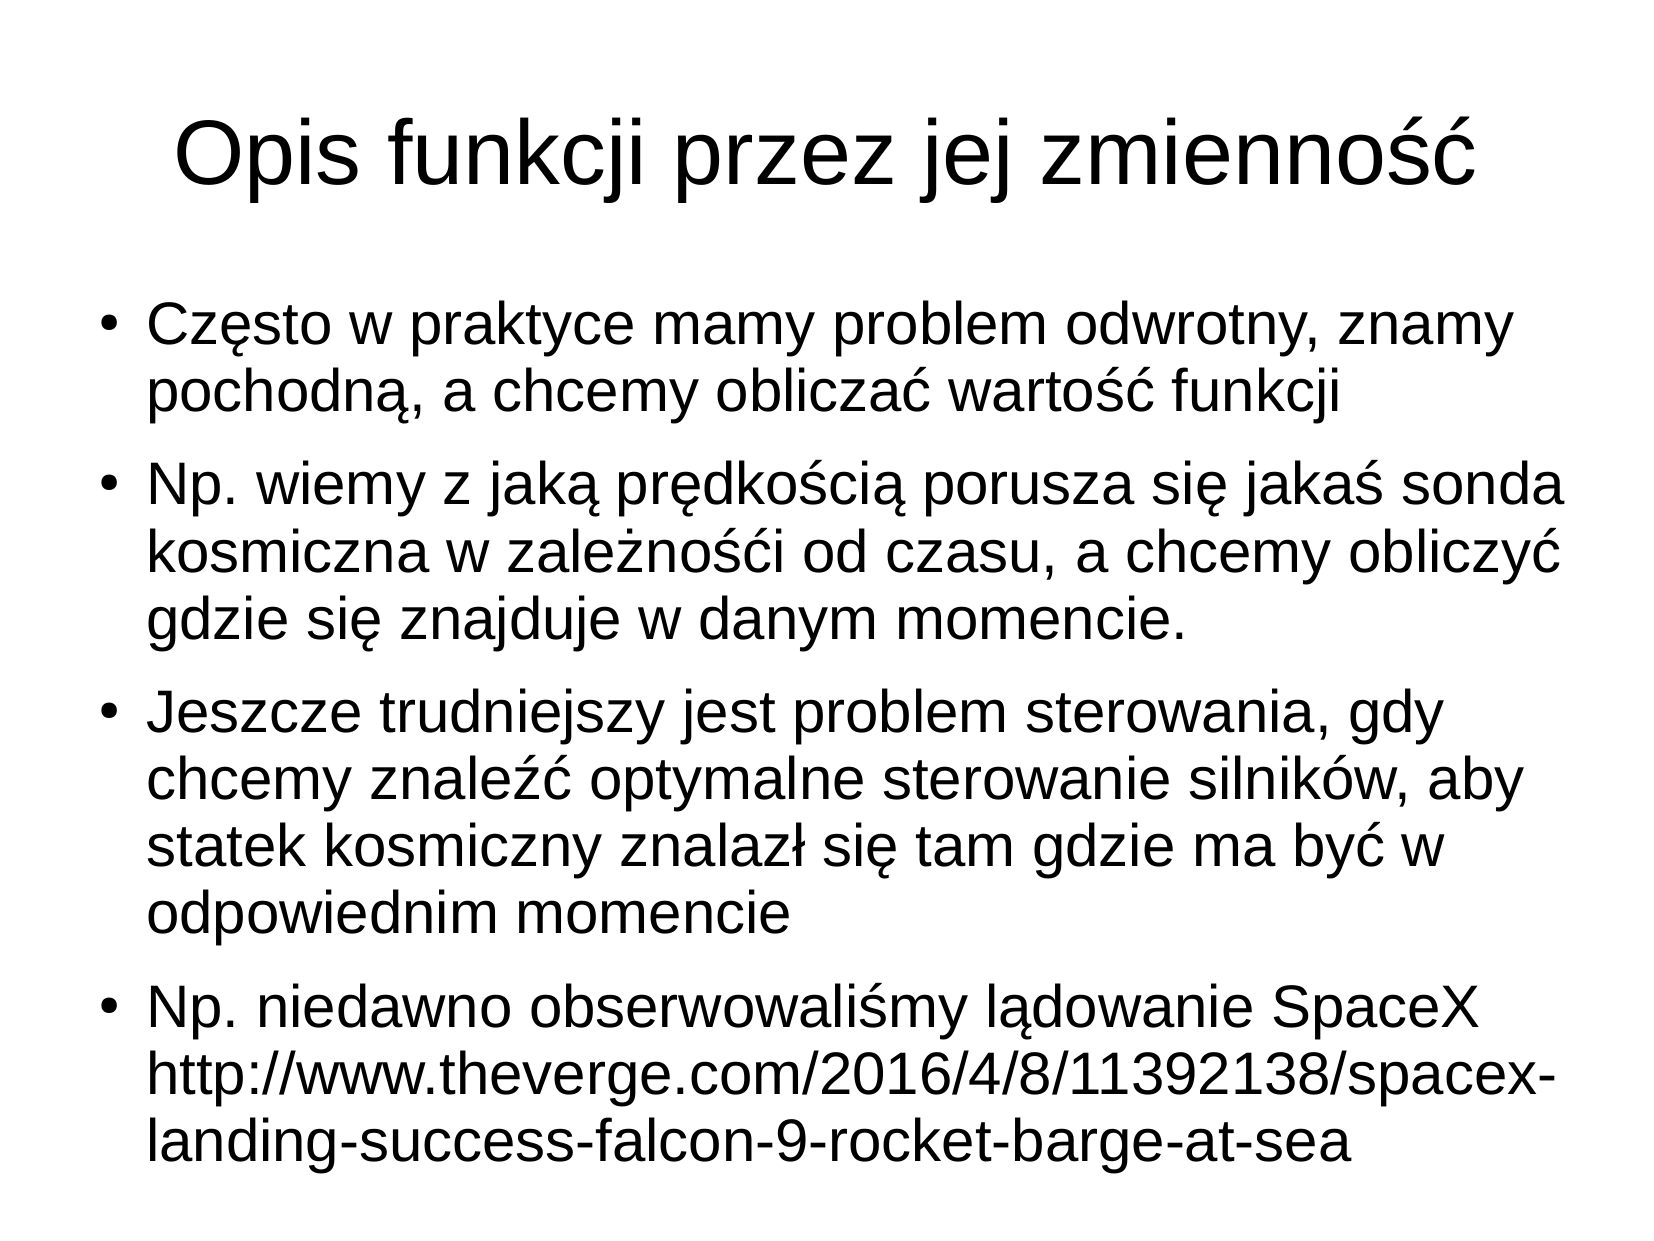

# Opis funkcji przez jej zmienność
Często w praktyce mamy problem odwrotny, znamy pochodną, a chcemy obliczać wartość funkcji
Np. wiemy z jaką prędkością porusza się jakaś sonda kosmiczna w zależnośći od czasu, a chcemy obliczyć gdzie się znajduje w danym momencie.
Jeszcze trudniejszy jest problem sterowania, gdy chcemy znaleźć optymalne sterowanie silników, aby statek kosmiczny znalazł się tam gdzie ma być w odpowiednim momencie
Np. niedawno obserwowaliśmy lądowanie SpaceX http://www.theverge.com/2016/4/8/11392138/spacex-landing-success-falcon-9-rocket-barge-at-sea